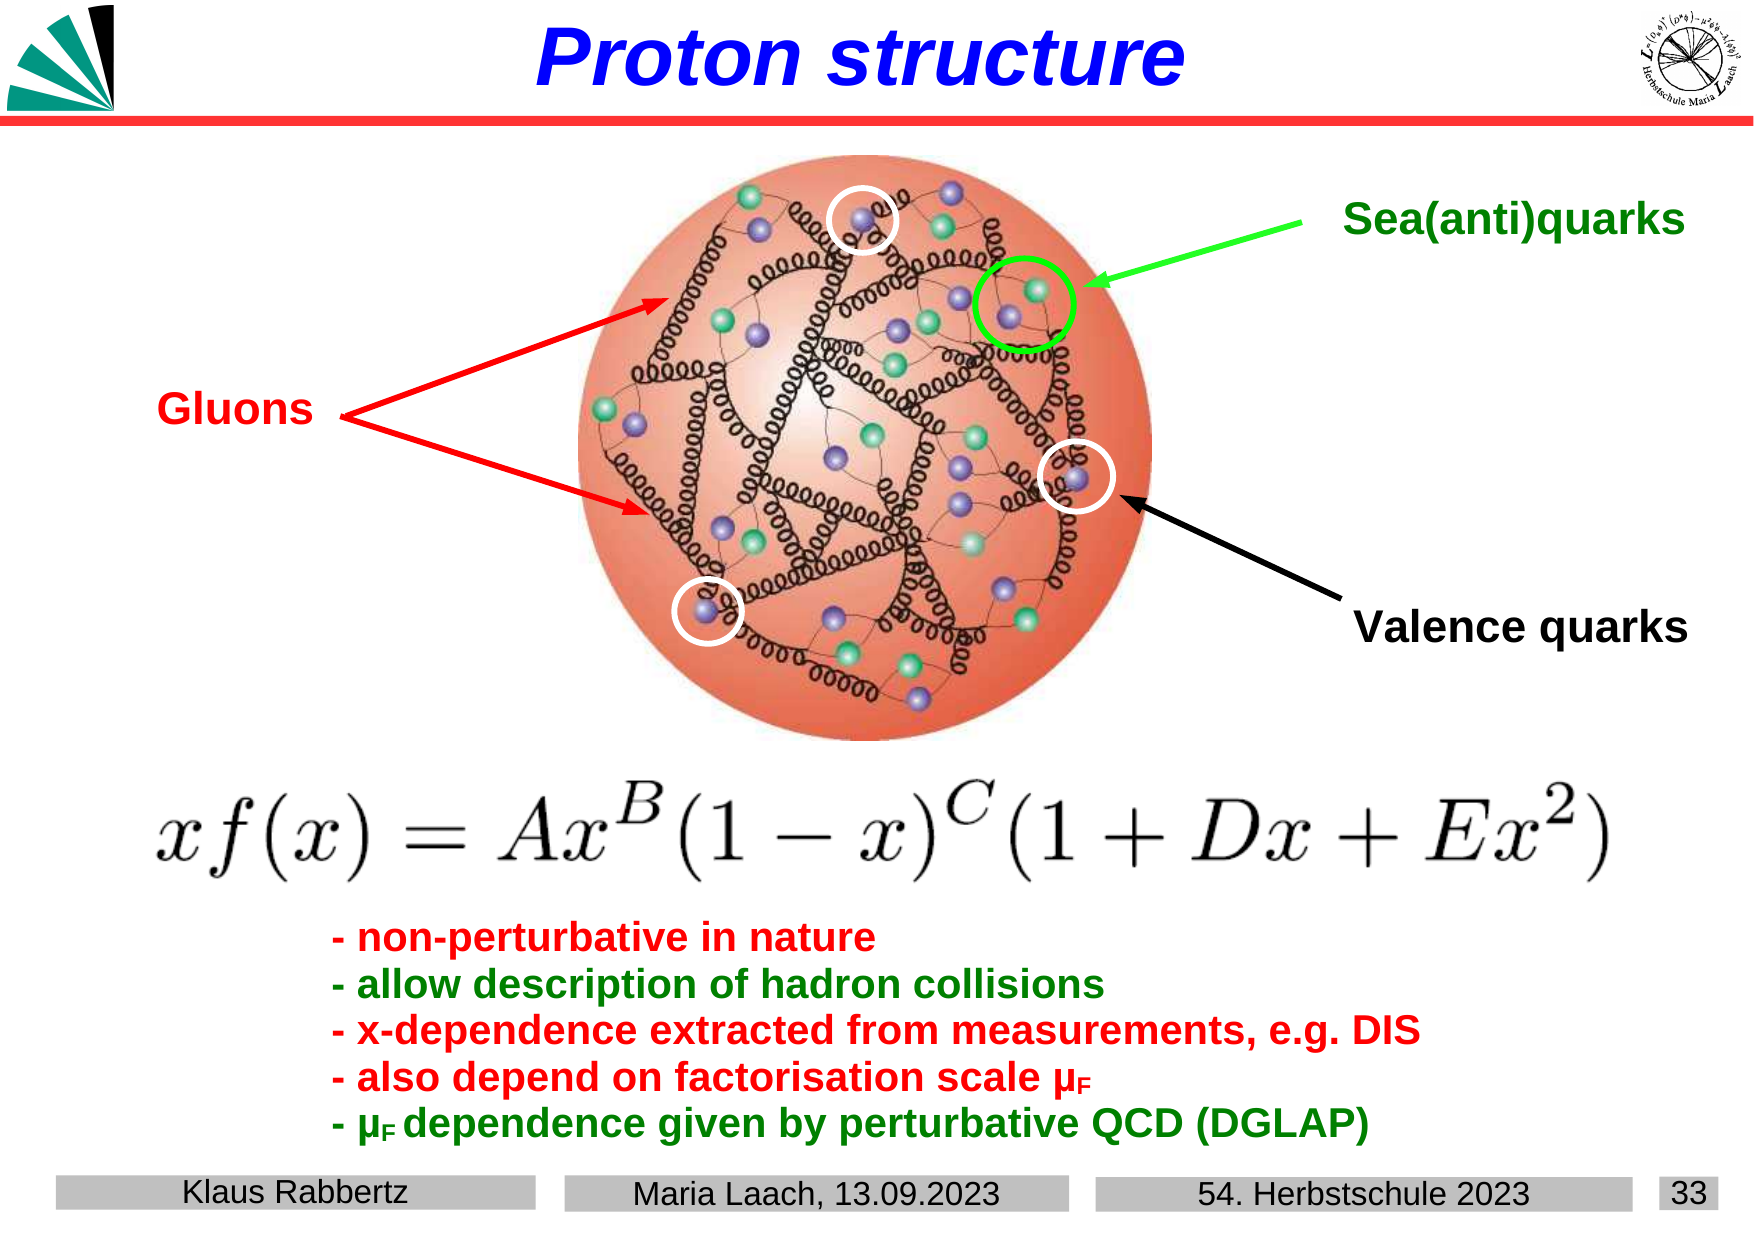

# Proton structure
Sea(anti)quarks
Gluons
Valence quarks
- non-perturbative in nature
- allow description of hadron collisions
- x-dependence extracted from measurements, e.g. DIS
- also depend on factorisation scale µF
- µF dependence given by perturbative QCD (DGLAP)